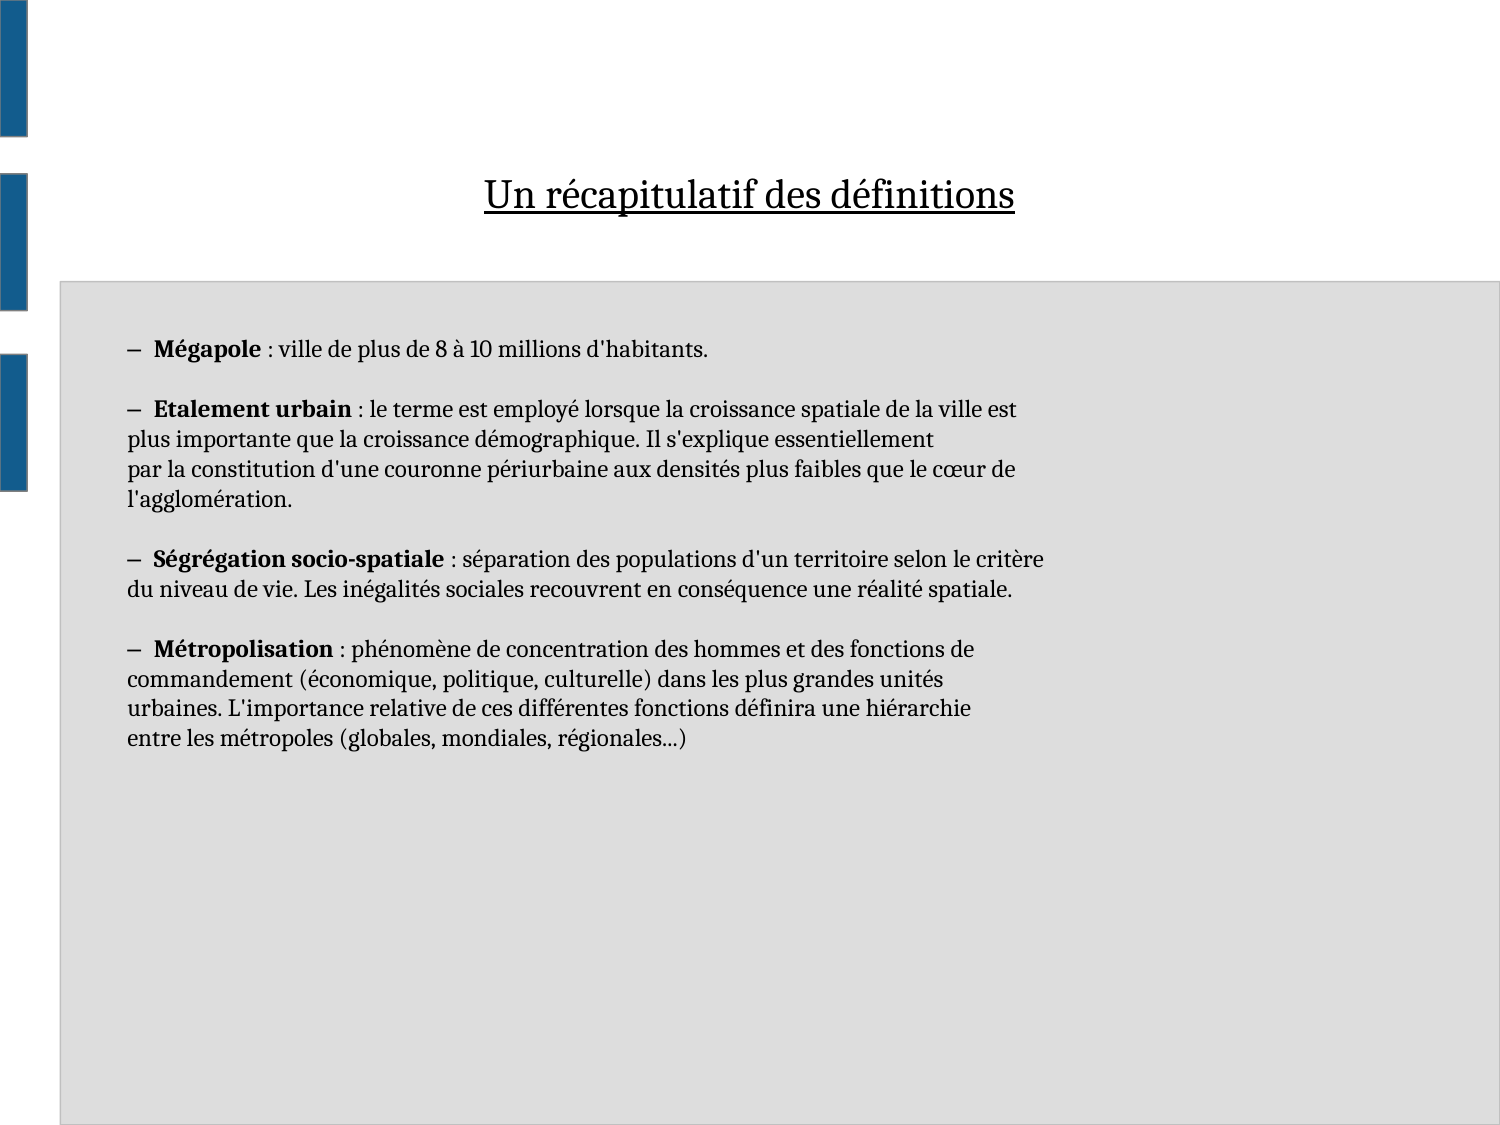

# Un récapitulatif des définitions
– Mégapole : ville de plus de 8 à 10 millions d'habitants.
– Etalement urbain : le terme est employé lorsque la croissance spatiale de la ville est
plus importante que la croissance démographique. Il s'explique essentiellement
par la constitution d'une couronne périurbaine aux densités plus faibles que le cœur de
l'agglomération.
– Ségrégation socio-spatiale : séparation des populations d'un territoire selon le critère
du niveau de vie. Les inégalités sociales recouvrent en conséquence une réalité spatiale.
– Métropolisation : phénomène de concentration des hommes et des fonctions de
commandement (économique, politique, culturelle) dans les plus grandes unités
urbaines. L'importance relative de ces différentes fonctions définira une hiérarchie
entre les métropoles (globales, mondiales, régionales...)